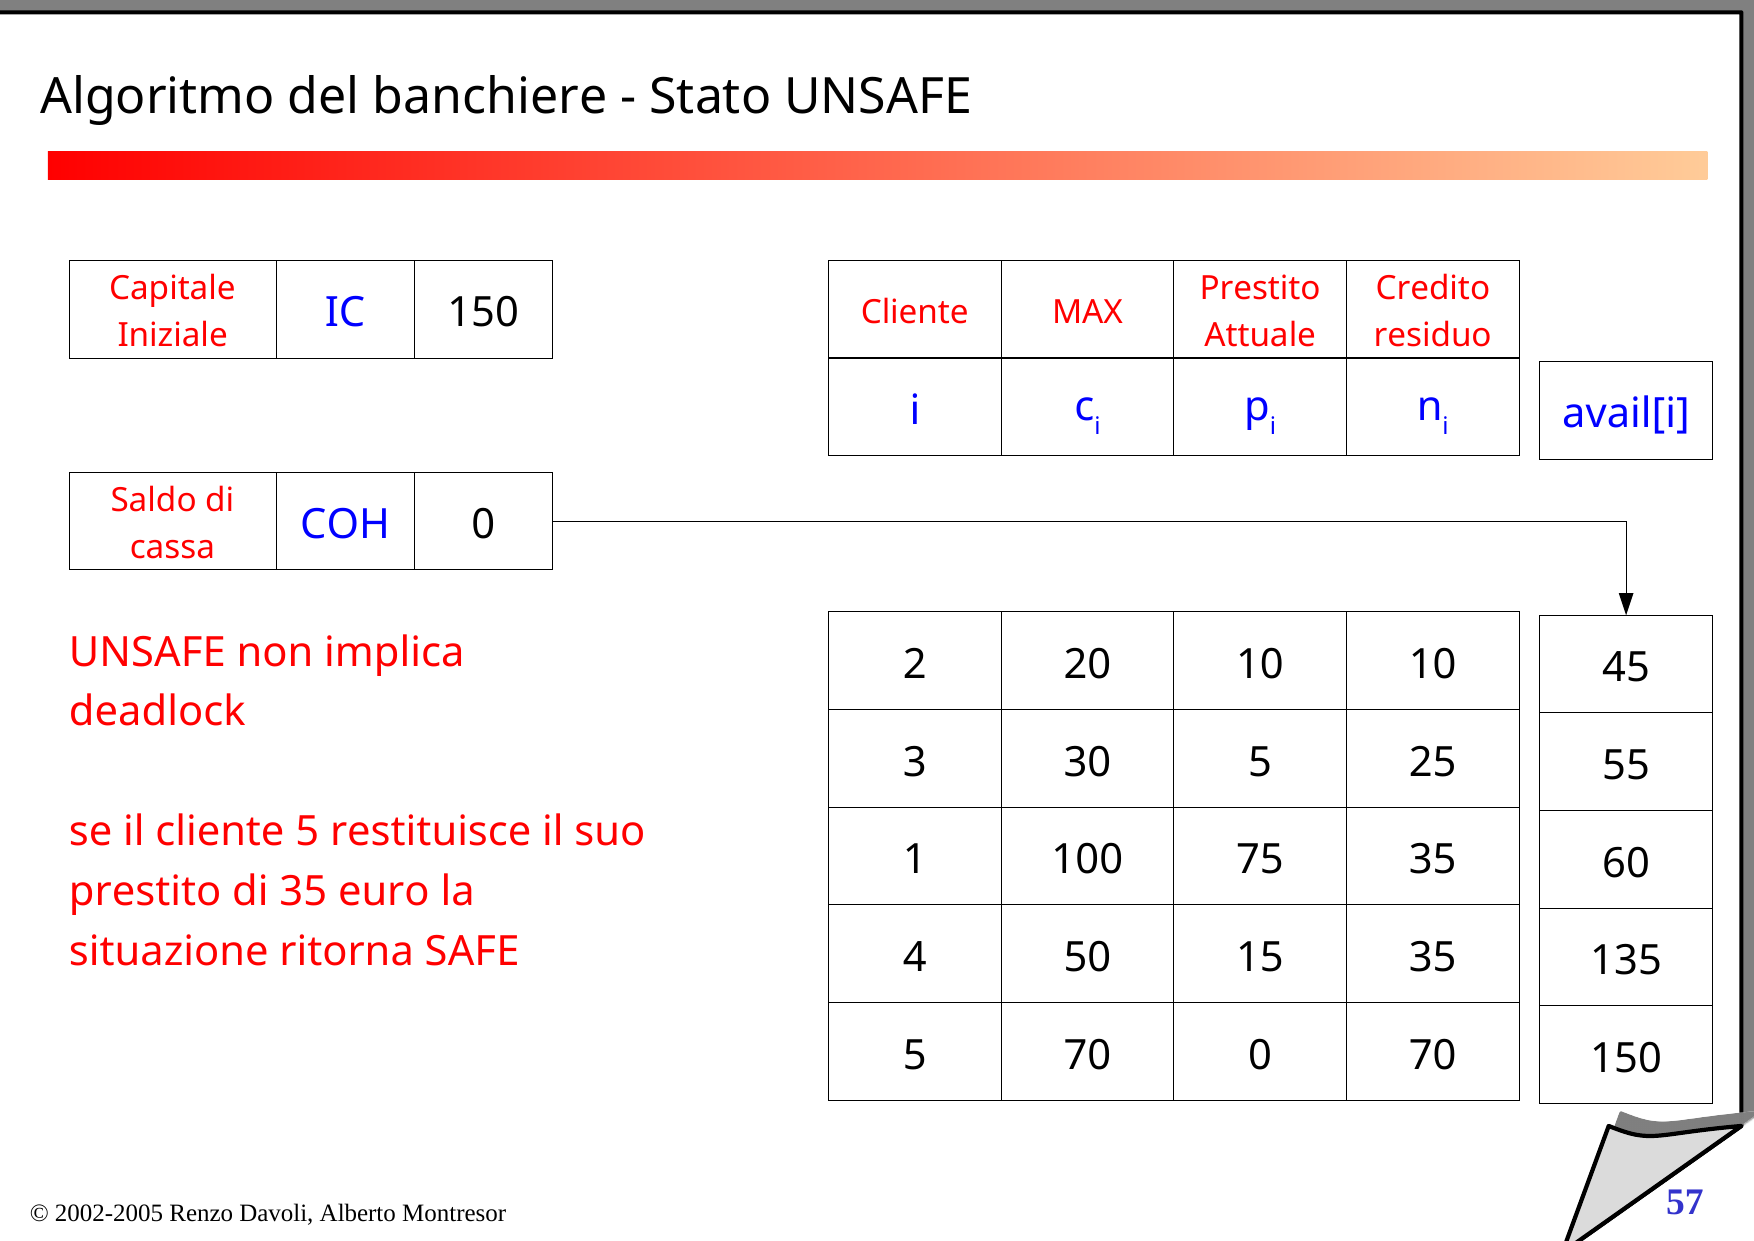

# Algoritmo del banchiere - Stato UNSAFE
Capitale
Iniziale
IC
150
Cliente
MAX
Prestito
Attuale
Credito
residuo
i
ci
pi
ni
avail[i]
Saldo di
cassa
COH
0
2
20
10
10
45
UNSAFE non implica
deadlock
se il cliente 5 restituisce il suo prestito di 35 euro la
situazione ritorna SAFE
3
30
5
25
55
1
100
75
35
60
4
50
15
35
135
5
70
0
70
150